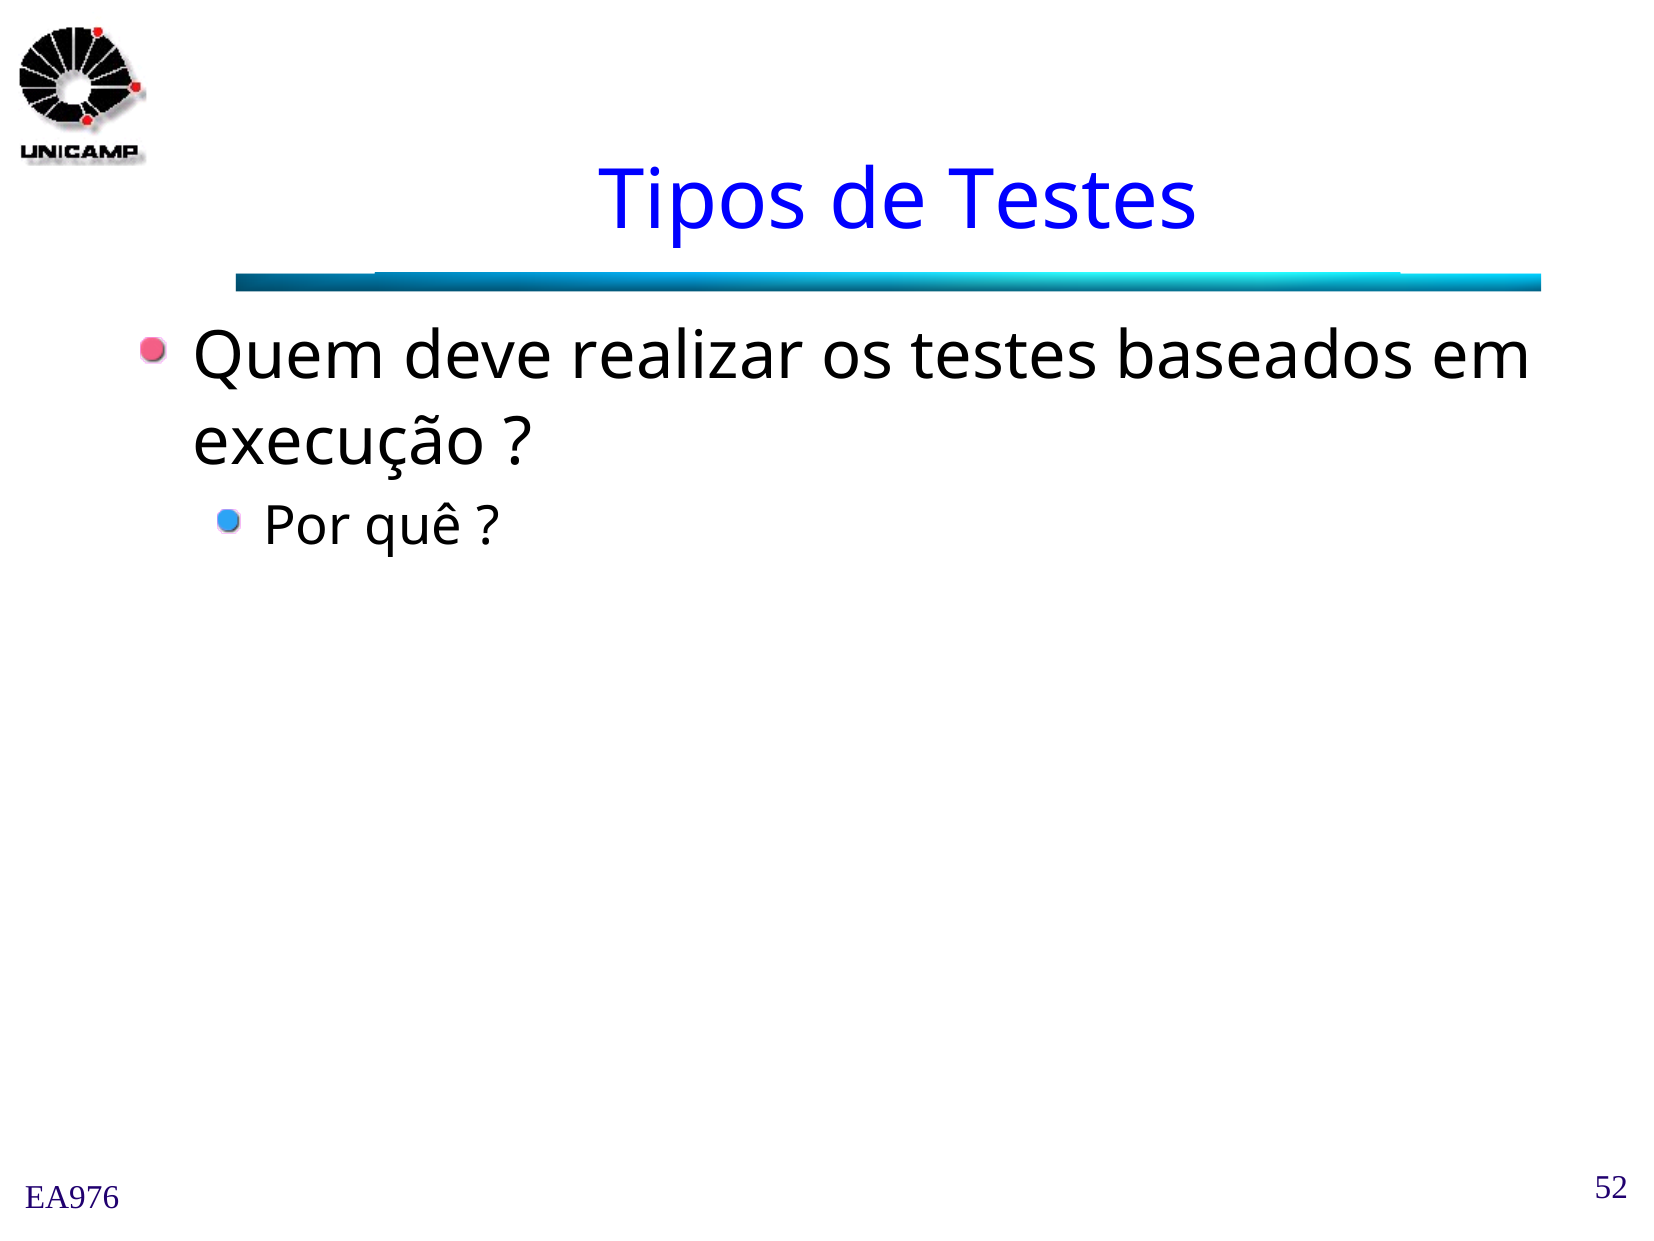

# Tipos de Testes
Quem deve realizar os testes baseados em execução ?
Por quê ?
52